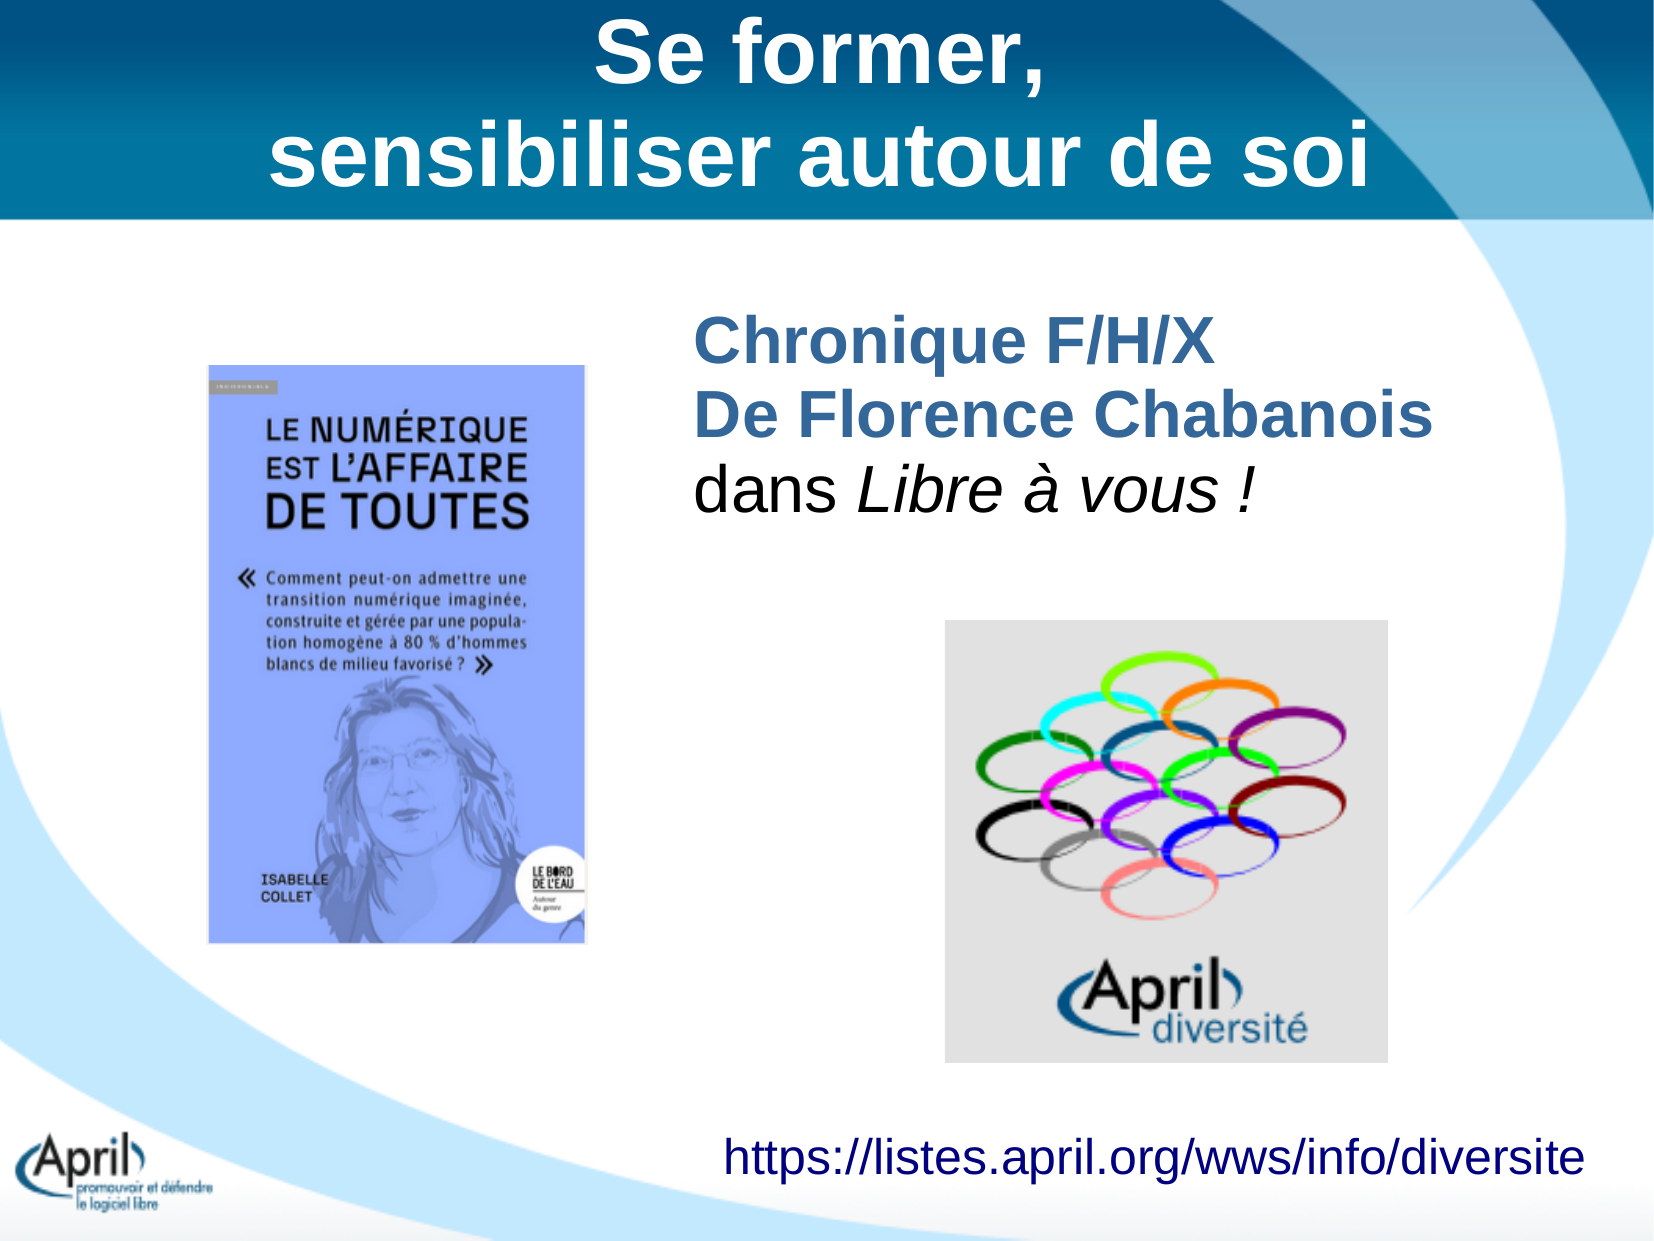

# Se former, sensibiliser autour de soi
Chronique F/H/X
De Florence Chabanois
dans Libre à vous !
https://listes.april.org/wws/info/diversite